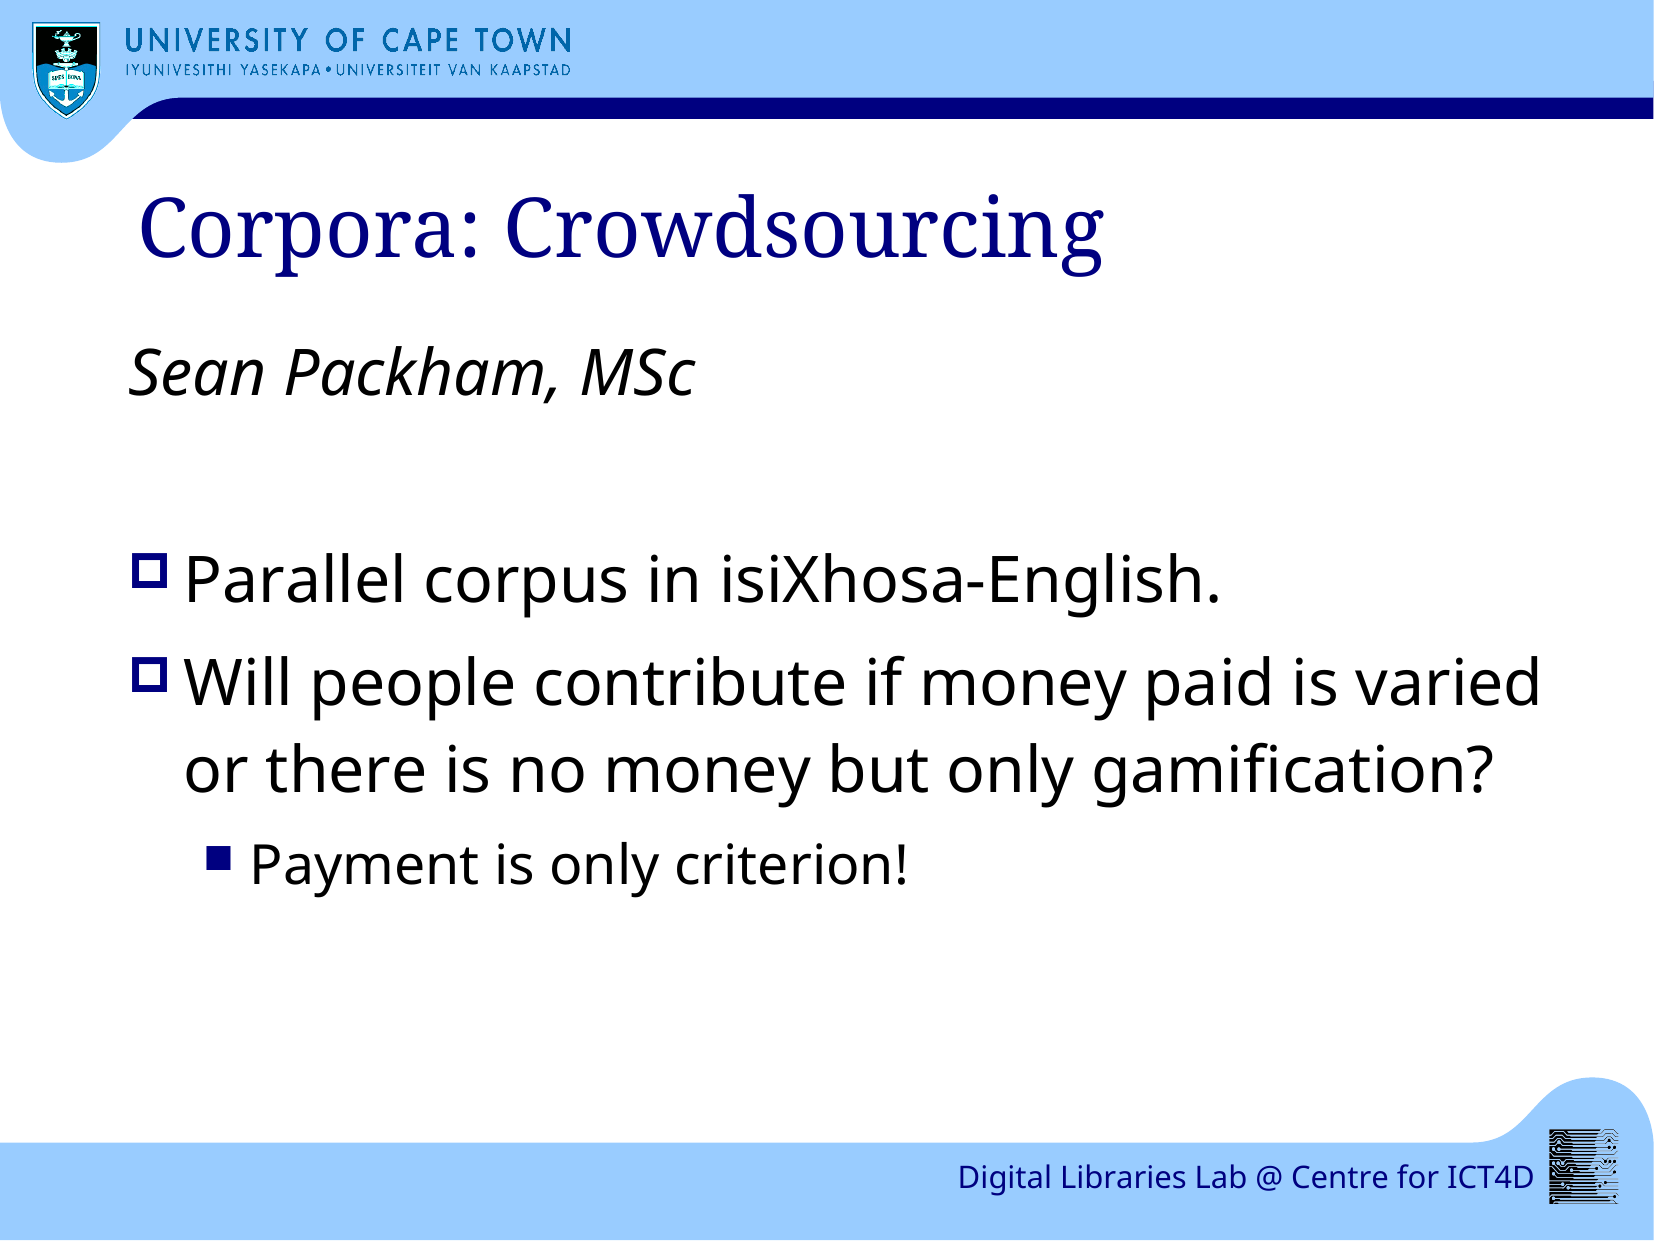

# Corpora: Crowdsourcing
Sean Packham, MSc
Parallel corpus in isiXhosa-English.
Will people contribute if money paid is varied or there is no money but only gamification?
Payment is only criterion!